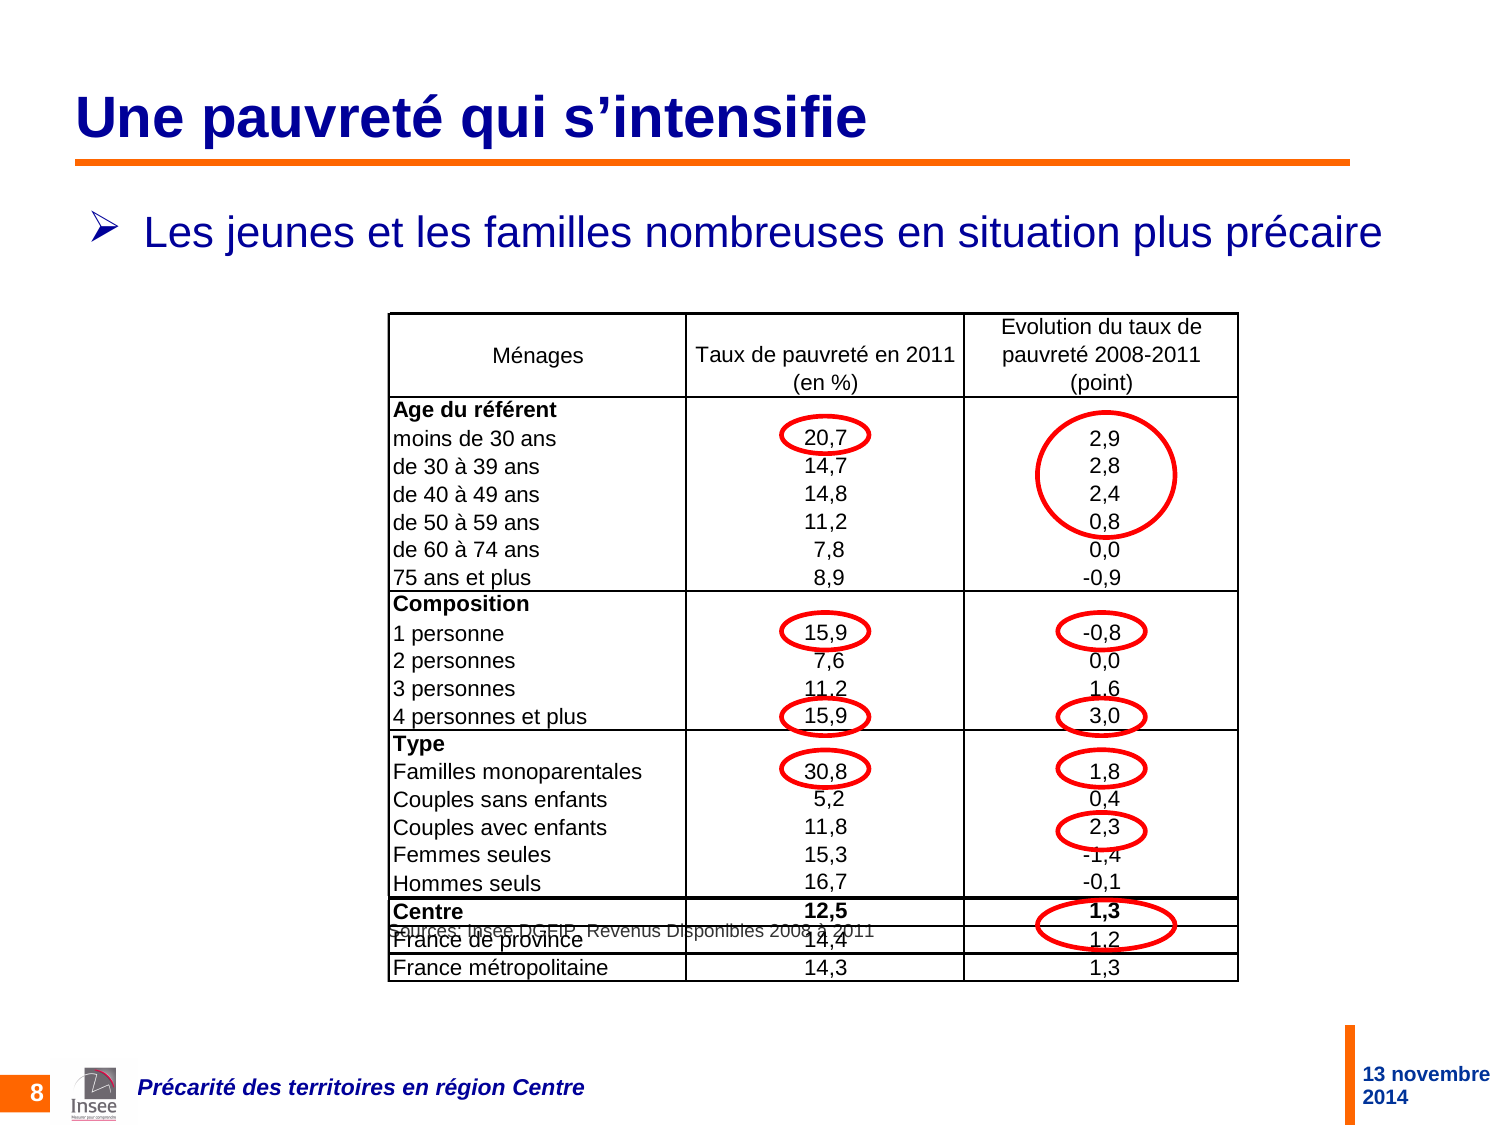

# Une pauvreté qui s’intensifie
Les jeunes et les familles nombreuses en situation plus précaire
		Sources: Insee DGFIP, Revenus Disponibles 2008 à 2011
Date
8
Titre du diaporama